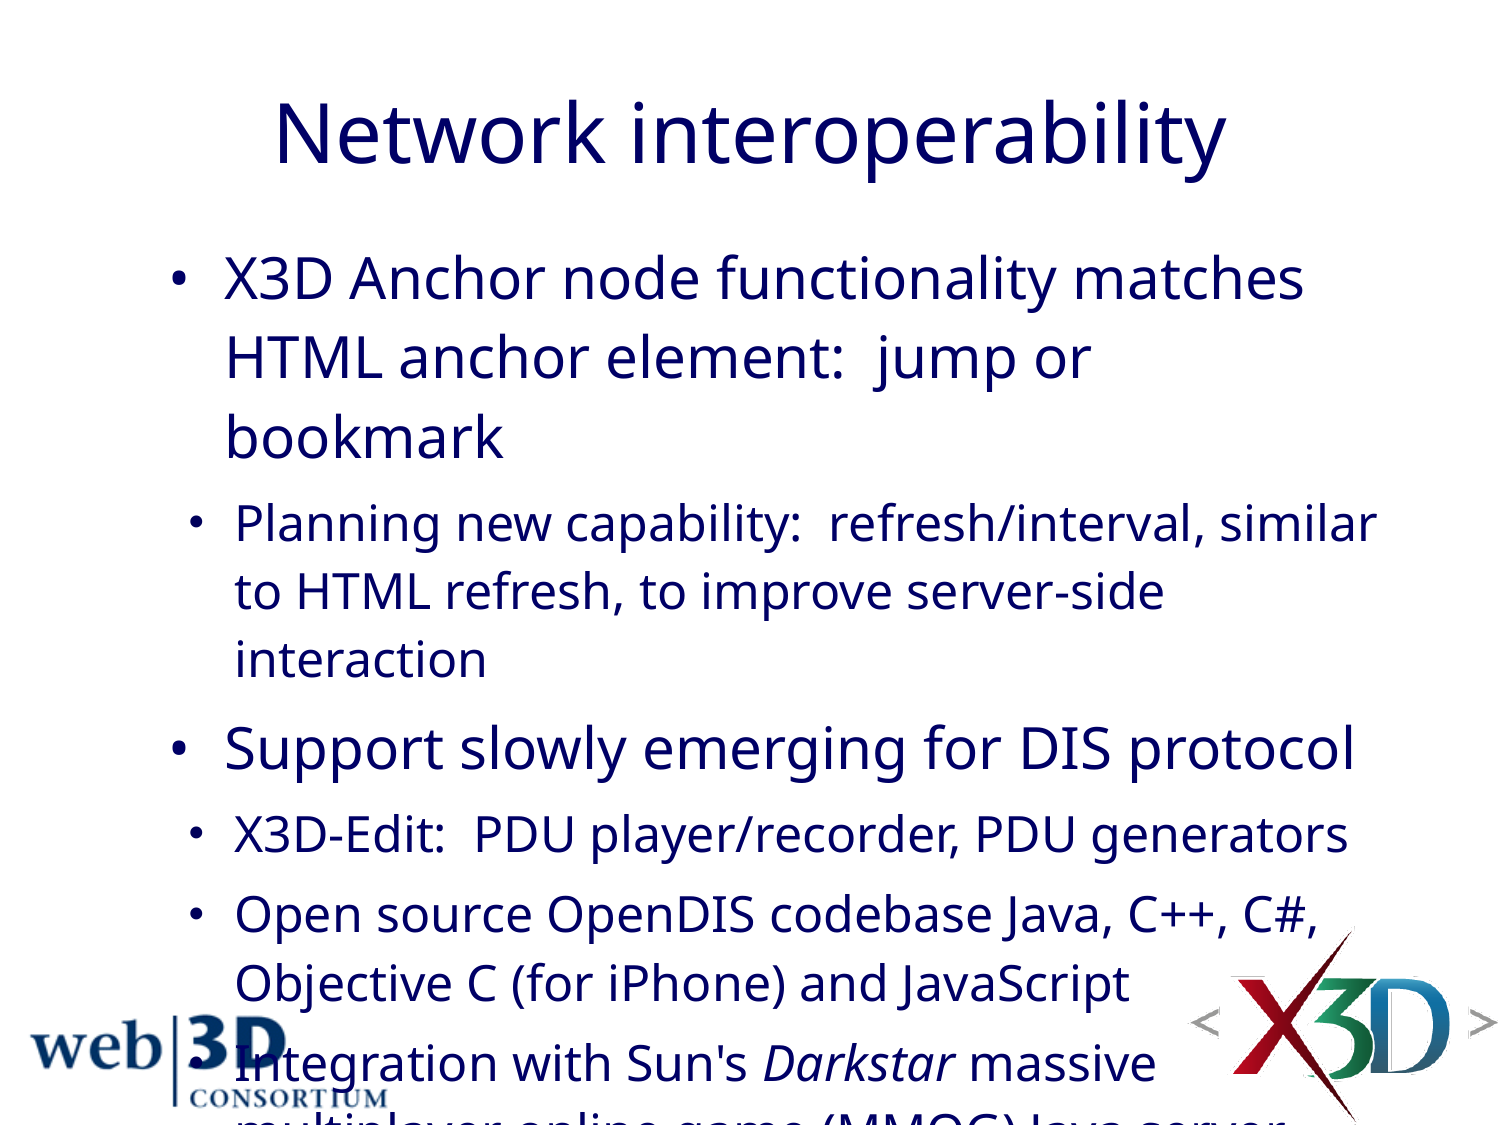

# Network interoperability
X3D Anchor node functionality matches HTML anchor element: jump or bookmark
Planning new capability: refresh/interval, similar to HTML refresh, to improve server-side interaction
Support slowly emerging for DIS protocol
X3D-Edit: PDU player/recorder, PDU generators
Open source OpenDIS codebase Java, C++, C#, Objective C (for iPhone) and JavaScript
Integration with Sun's Darkstar massive multiplayer online game (MMOG) Java server – NPS thesis
Active work: JavaScript, Websockets, HTML5